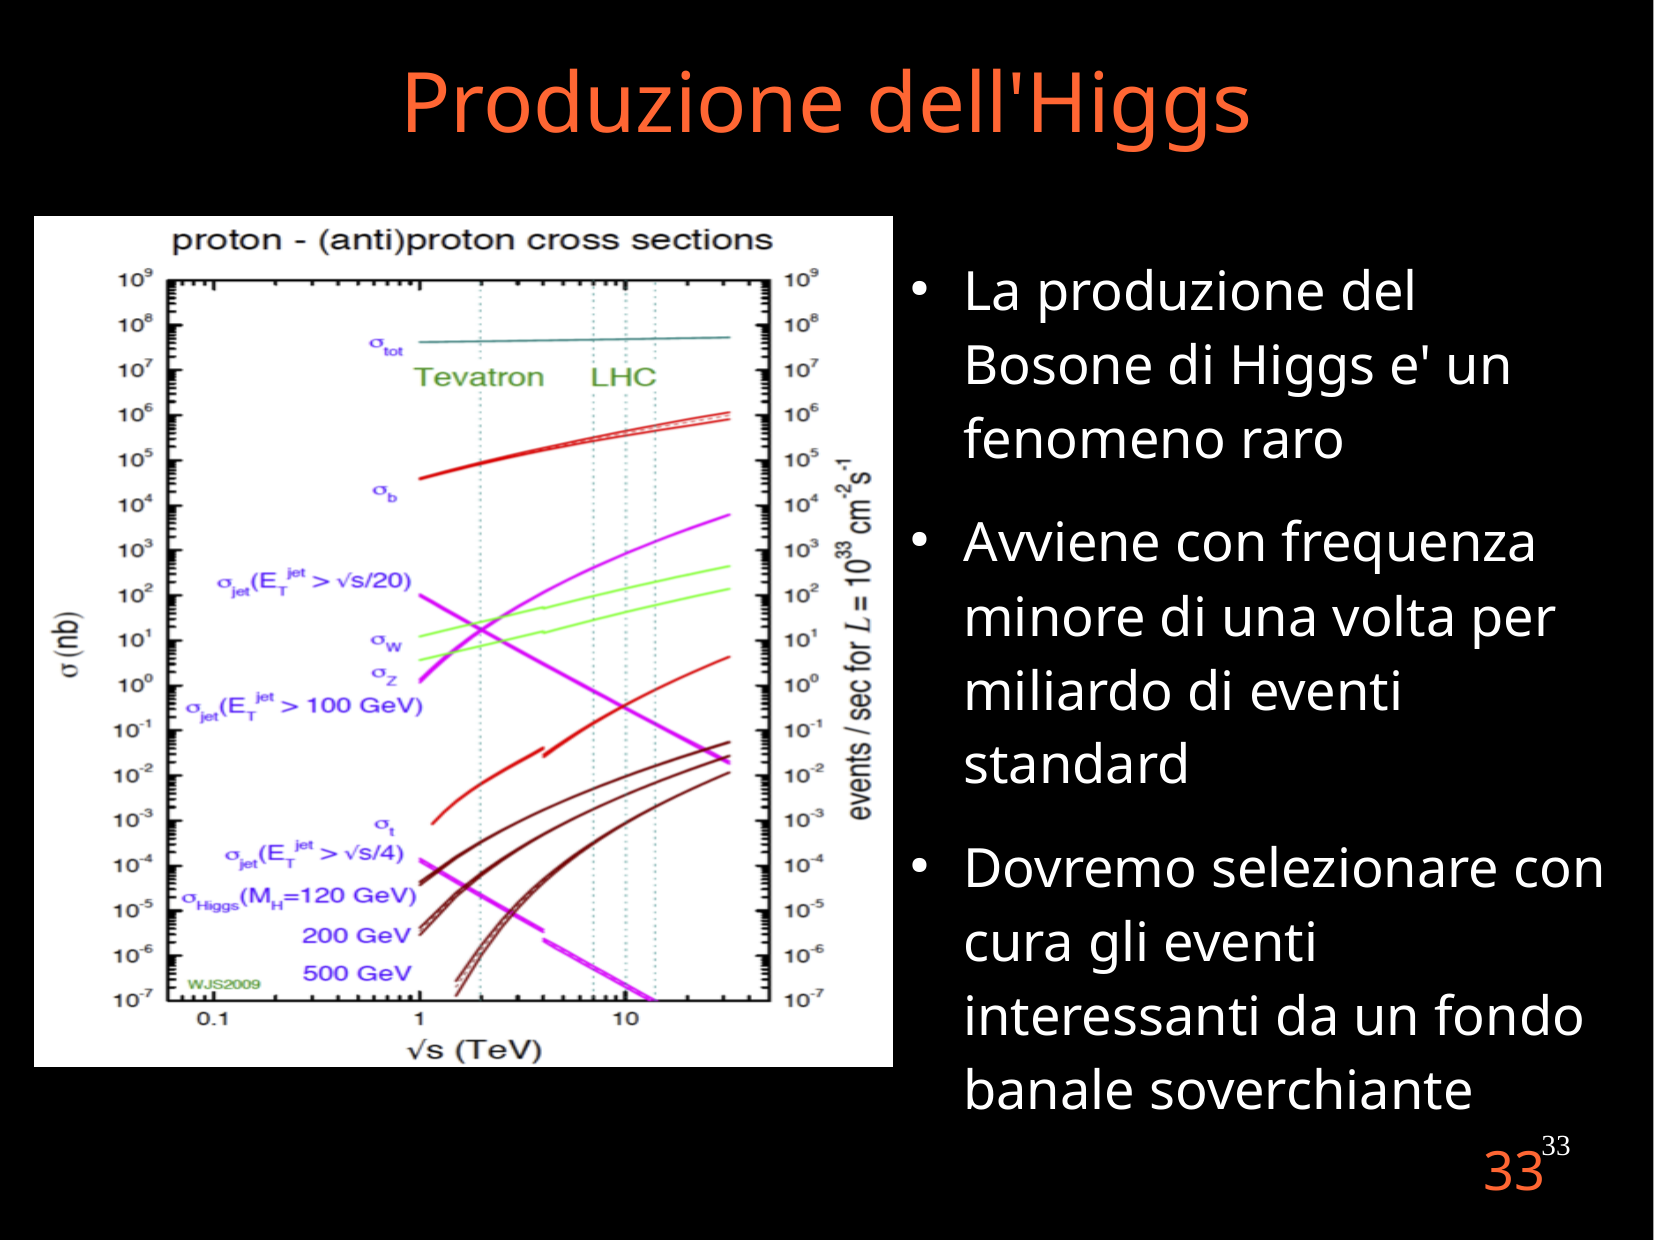

# Produzione dell'Higgs
La produzione del Bosone di Higgs e' un fenomeno raro
Avviene con frequenza minore di una volta per miliardo di eventi standard
Dovremo selezionare con cura gli eventi interessanti da un fondo banale soverchiante
33